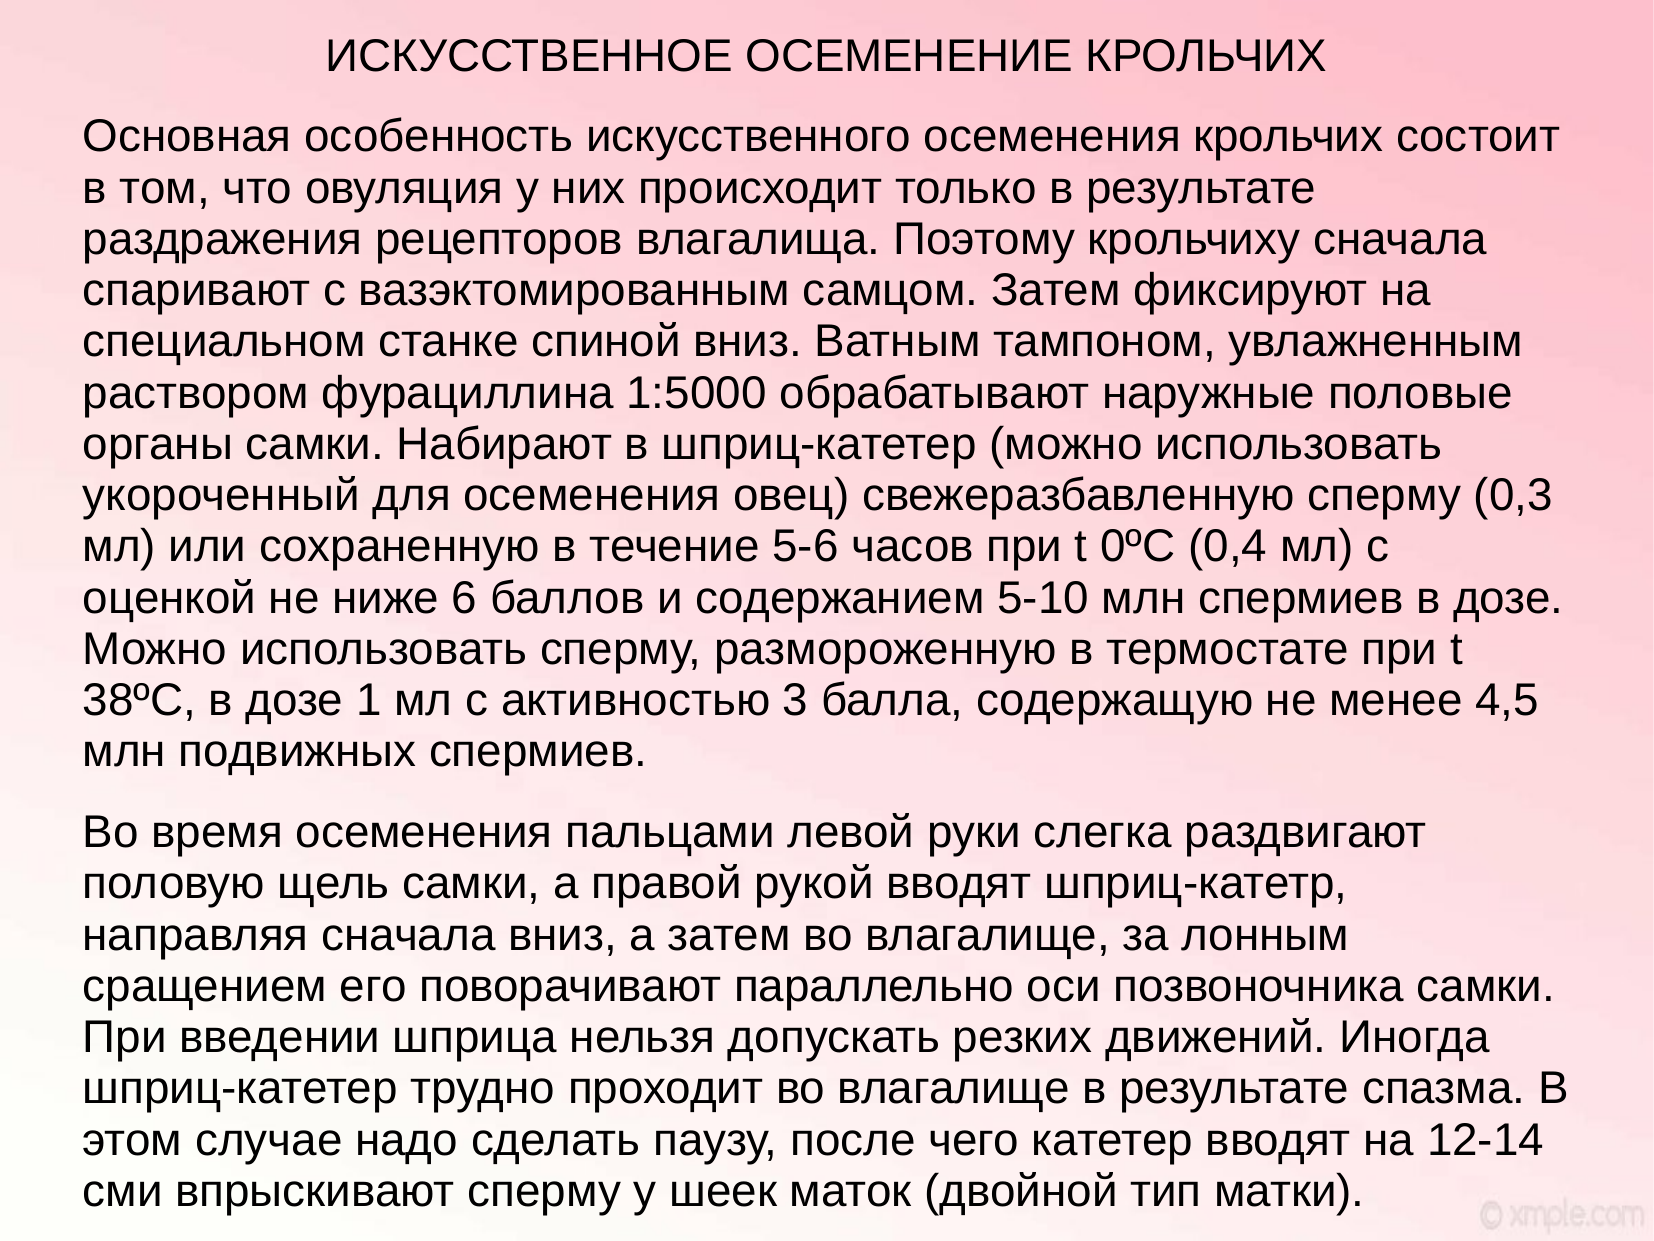

ИСКУССТВЕННОЕ ОСЕМЕНЕНИЕ КРОЛЬЧИХ
Основная особенность искусственного осеменения крольчих состоит в том, что овуляция у них происходит только в результате раздражения рецепторов влагалища. Поэтому крольчиху сначала спаривают с вазэктомированным самцом. Затем фиксируют на специальном станке спиной вниз. Ватным тампоном, увлажненным раствором фурациллина 1:5000 обрабатывают наружные половые органы самки. Набирают в шприц-катетер (можно использовать укороченный для осеменения овец) свежеразбавленную сперму (0,3 мл) или сохраненную в течение 5-6 часов при t 0ºС (0,4 мл) с оценкой не ниже 6 баллов и содержанием 5-10 млн спермиев в дозе. Можно использовать сперму, размороженную в термостате при t 38ºС, в дозе 1 мл с активностью 3 балла, содержащую не менее 4,5 млн подвижных спермиев.
Во время осеменения пальцами левой руки слегка раздвигают половую щель самки, а правой рукой вводят шприц-катетр, направляя сначала вниз, а затем во влагалище, за лонным сращением его поворачивают параллельно оси позвоночника самки. При введении шприца нельзя допускать резких движений. Иногда шприц-катетер трудно проходит во влагалище в результате спазма. В этом случае надо сделать паузу, после чего катетер вводят на 12-14 сми впрыскивают сперму у шеек маток (двойной тип матки).
#